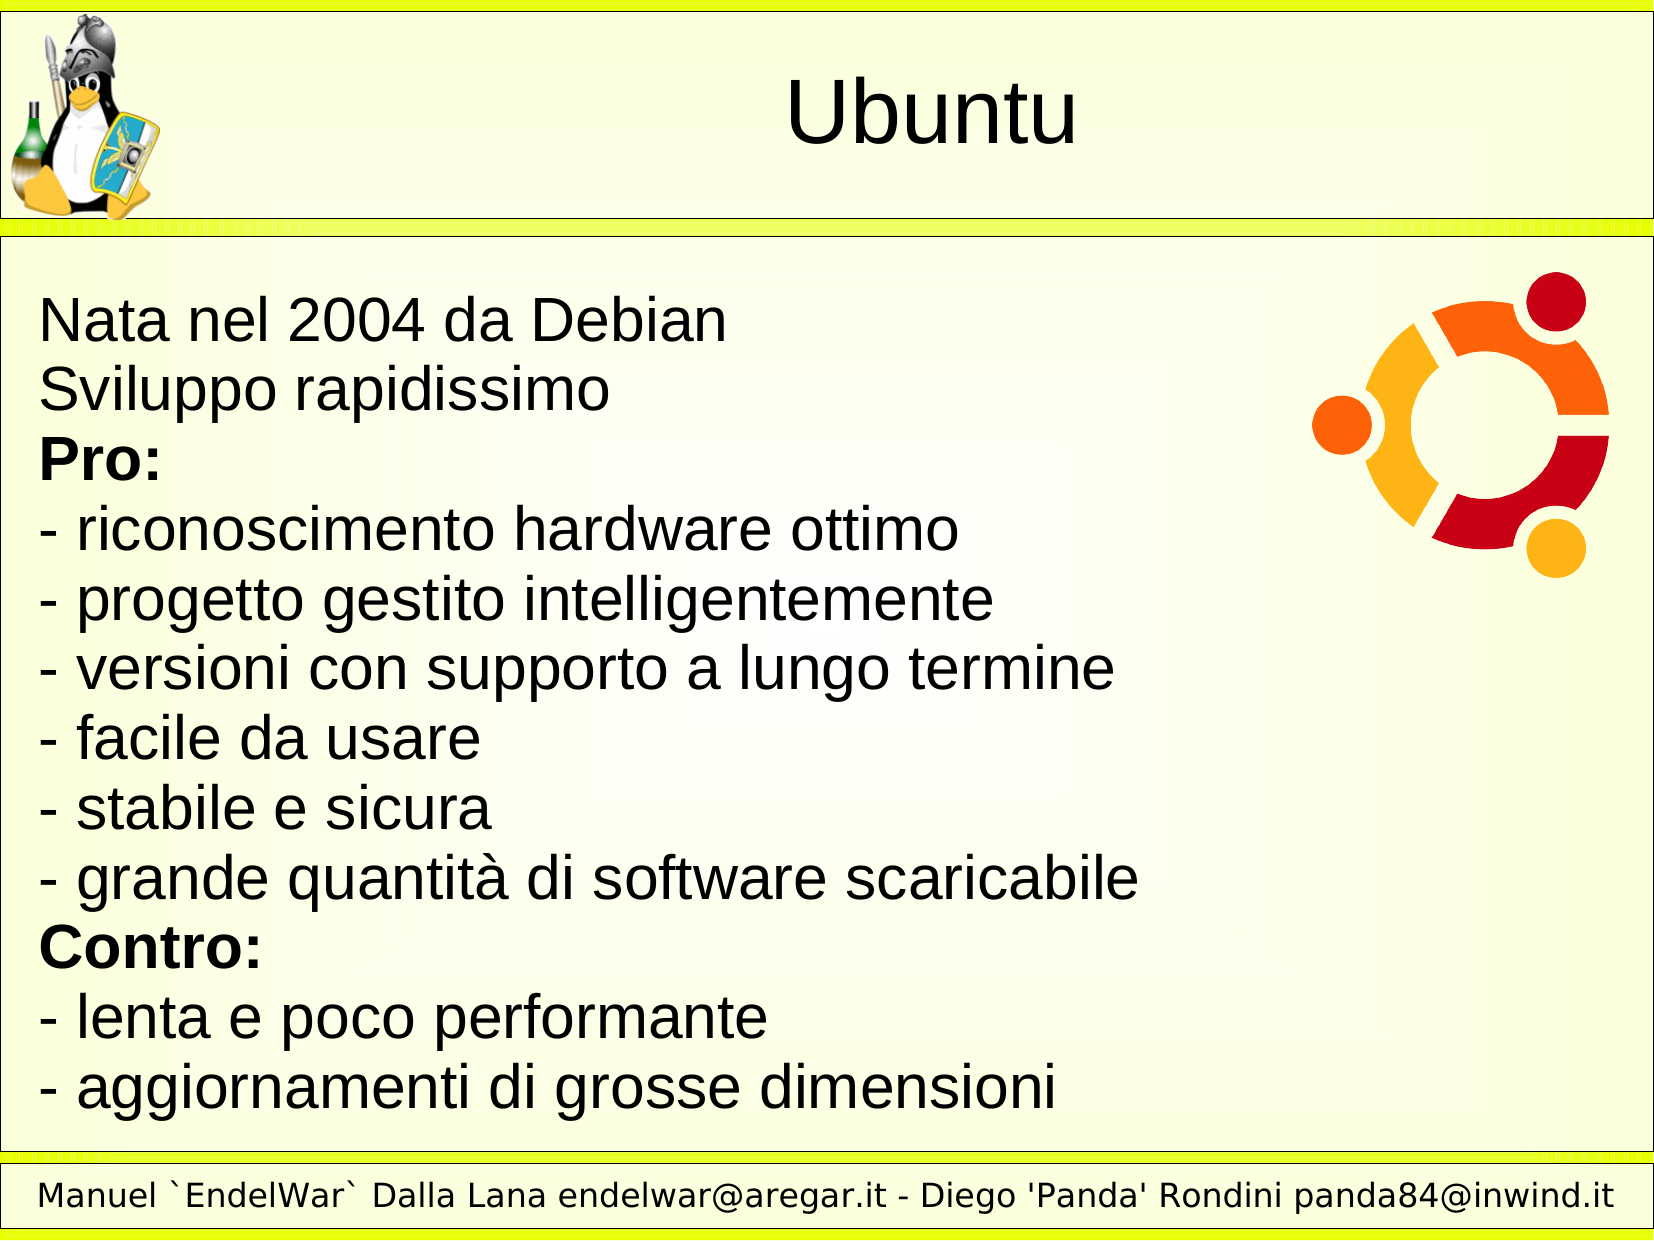

# Ubuntu
Nata nel 2004 da Debian
Sviluppo rapidissimo
Pro:
- riconoscimento hardware ottimo
- progetto gestito intelligentemente
- versioni con supporto a lungo termine
- facile da usare
- stabile e sicura
- grande quantità di software scaricabile
Contro:
- lenta e poco performante
- aggiornamenti di grosse dimensioni